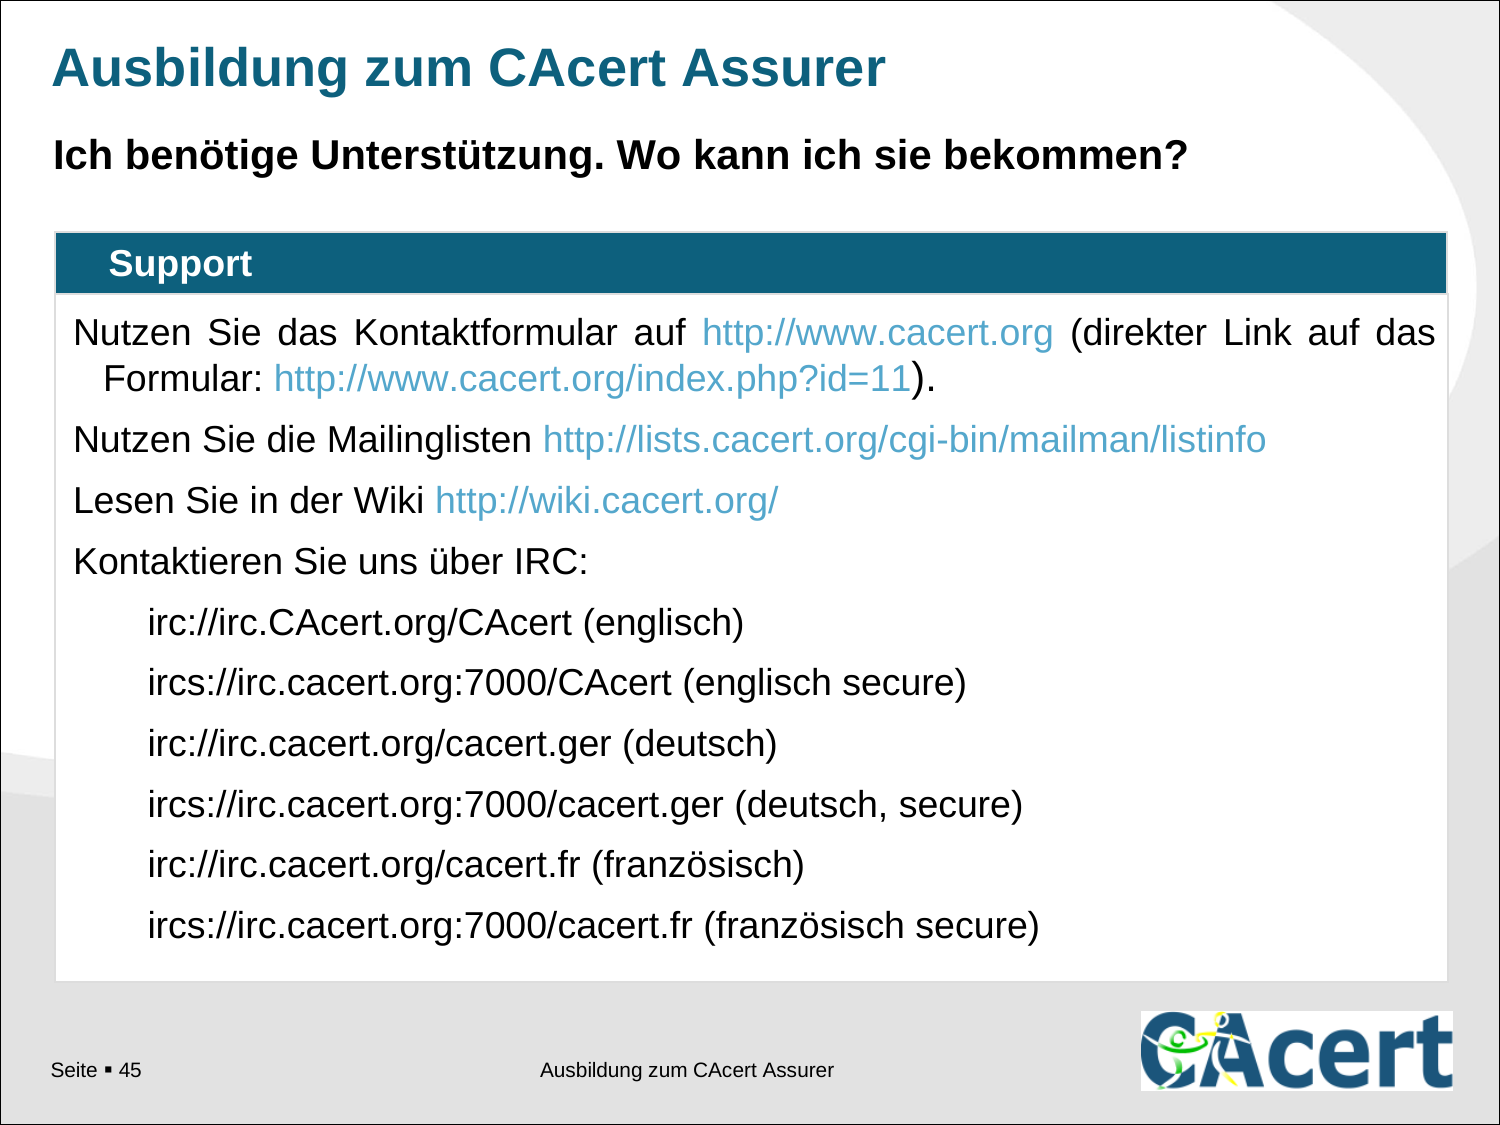

# Ausbildung zum CAcert Assurer
Ich benötige Unterstützung. Wo kann ich sie bekommen?
Support
Nutzen Sie das Kontaktformular auf http://www.cacert.org (direkter Link auf das Formular: http://www.cacert.org/index.php?id=11).
Nutzen Sie die Mailinglisten http://lists.cacert.org/cgi-bin/mailman/listinfo
Lesen Sie in der Wiki http://wiki.cacert.org/
Kontaktieren Sie uns über IRC:
irc://irc.CAcert.org/CAcert (englisch)
ircs://irc.cacert.org:7000/CAcert (englisch secure)
irc://irc.cacert.org/cacert.ger (deutsch)
ircs://irc.cacert.org:7000/cacert.ger (deutsch, secure)
irc://irc.cacert.org/cacert.fr (französisch)
ircs://irc.cacert.org:7000/cacert.fr (französisch secure)
Ausbildung zum CAcert Assurer